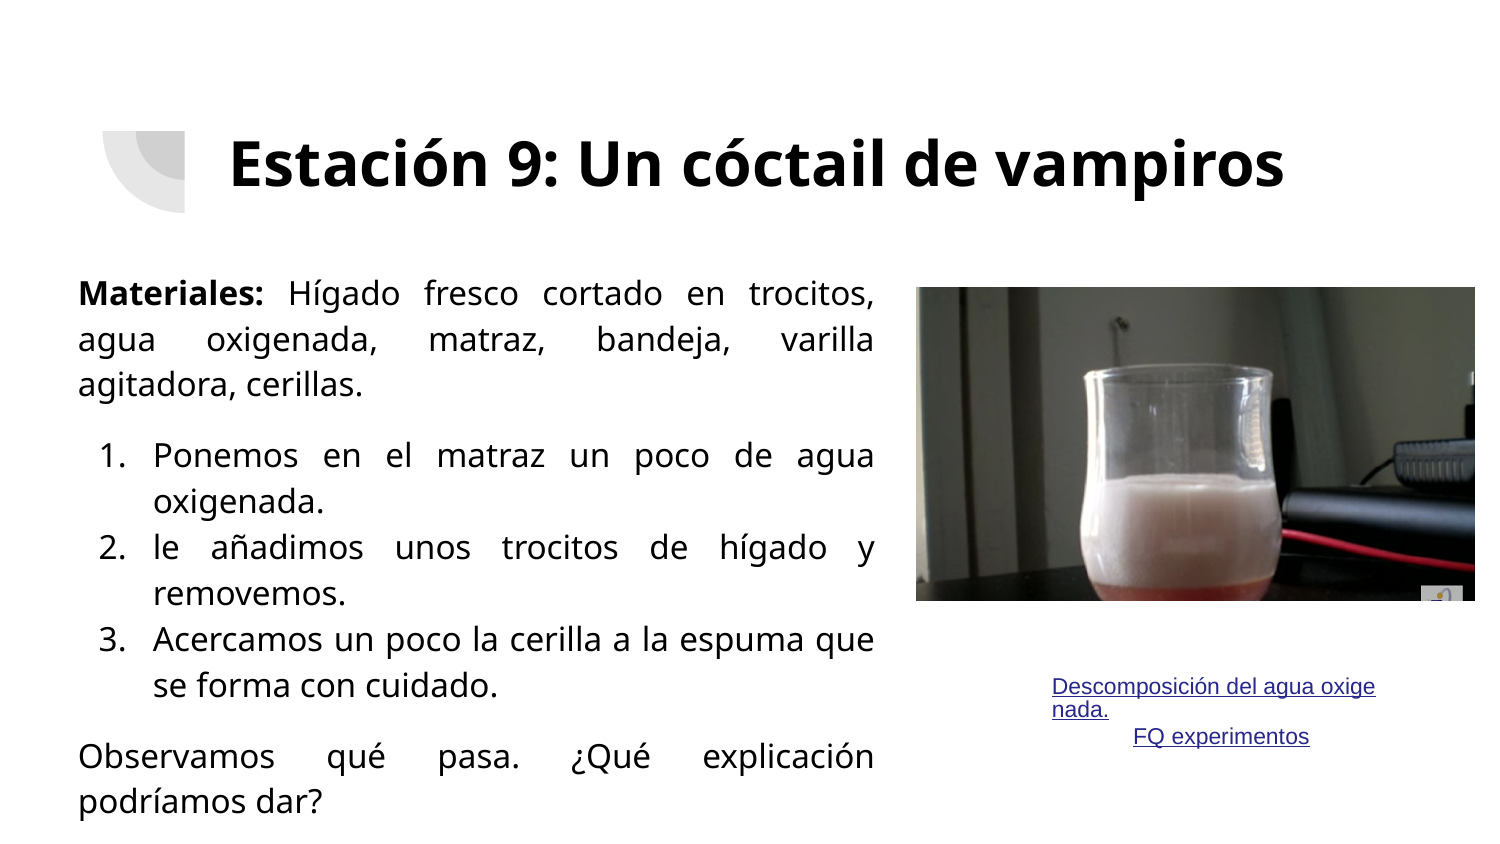

# Estación 9: Un cóctail de vampiros
Materiales: Hígado fresco cortado en trocitos, agua oxigenada, matraz, bandeja, varilla agitadora, cerillas.
Ponemos en el matraz un poco de agua oxigenada.
le añadimos unos trocitos de hígado y removemos.
Acercamos un poco la cerilla a la espuma que se forma con cuidado.
Observamos qué pasa. ¿Qué explicación podríamos dar?
Descomposición del agua oxigenada. FQ experimentos